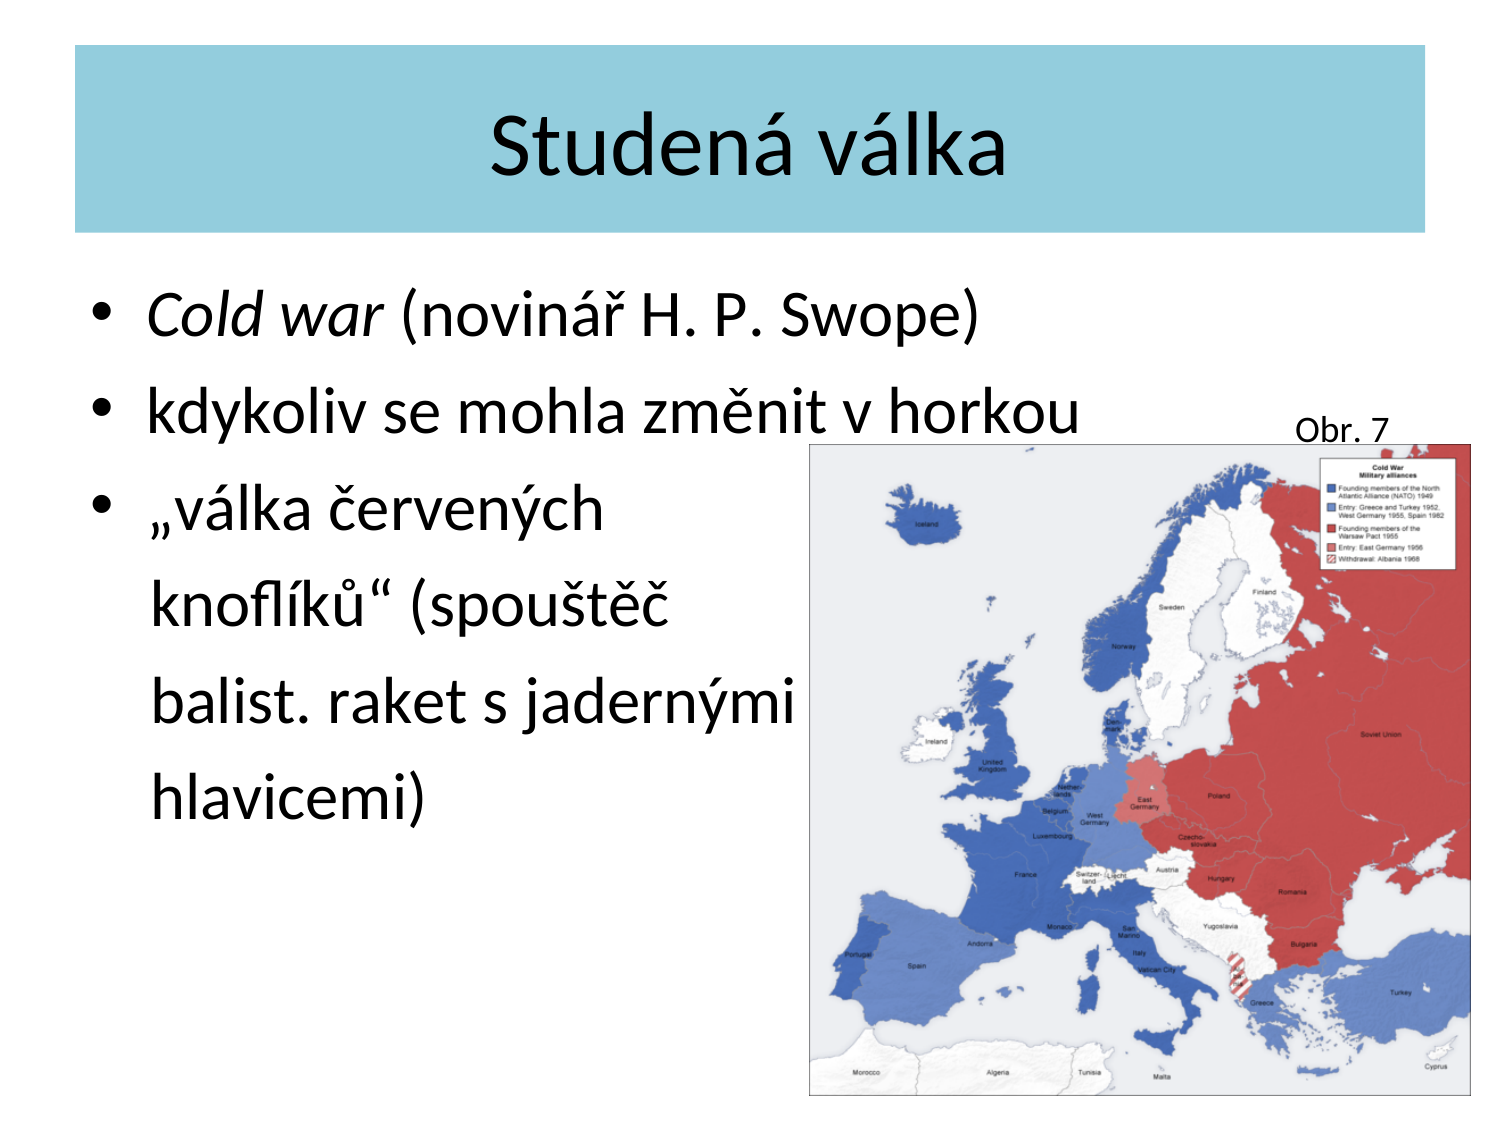

# Studená válka
Cold war (novinář H. P. Swope)
kdykoliv se mohla změnit v horkou
„válka červených
 knoflíků“ (spouštěč
 balist. raket s jadernými
 hlavicemi)
Obr. 7